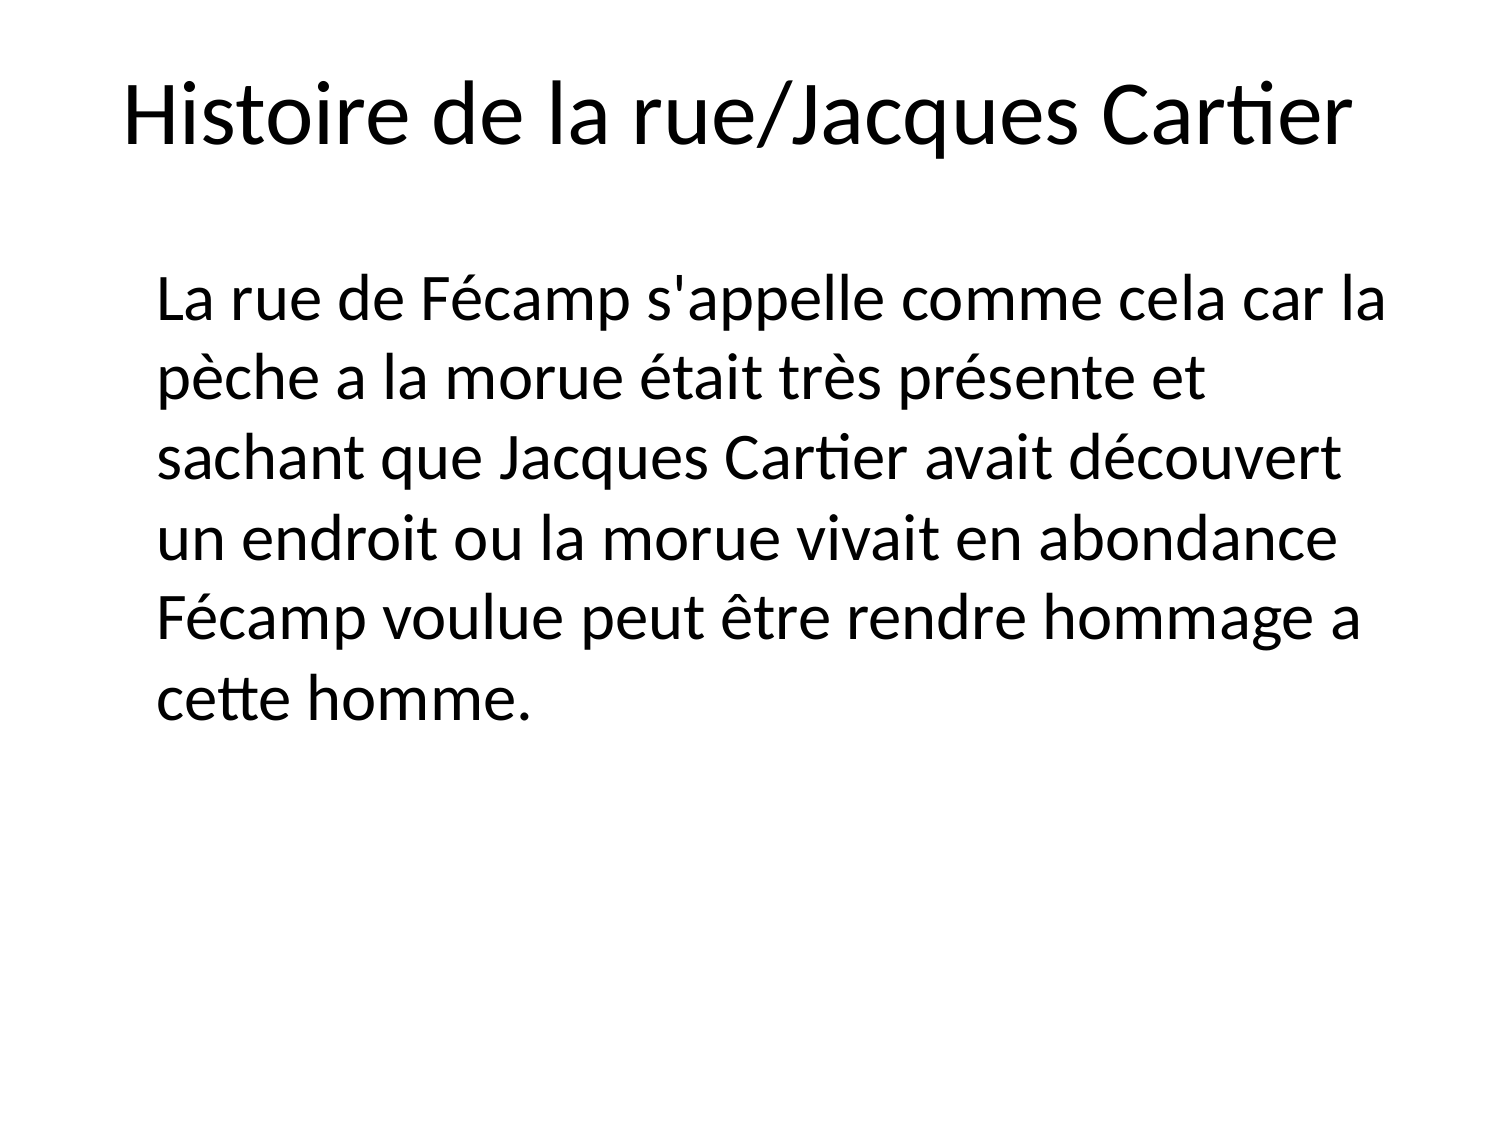

# Histoire de la rue/Jacques Cartier
La rue de Fécamp s'appelle comme cela car la pèche a la morue était très présente et sachant que Jacques Cartier avait découvert un endroit ou la morue vivait en abondance Fécamp voulue peut être rendre hommage a cette homme.